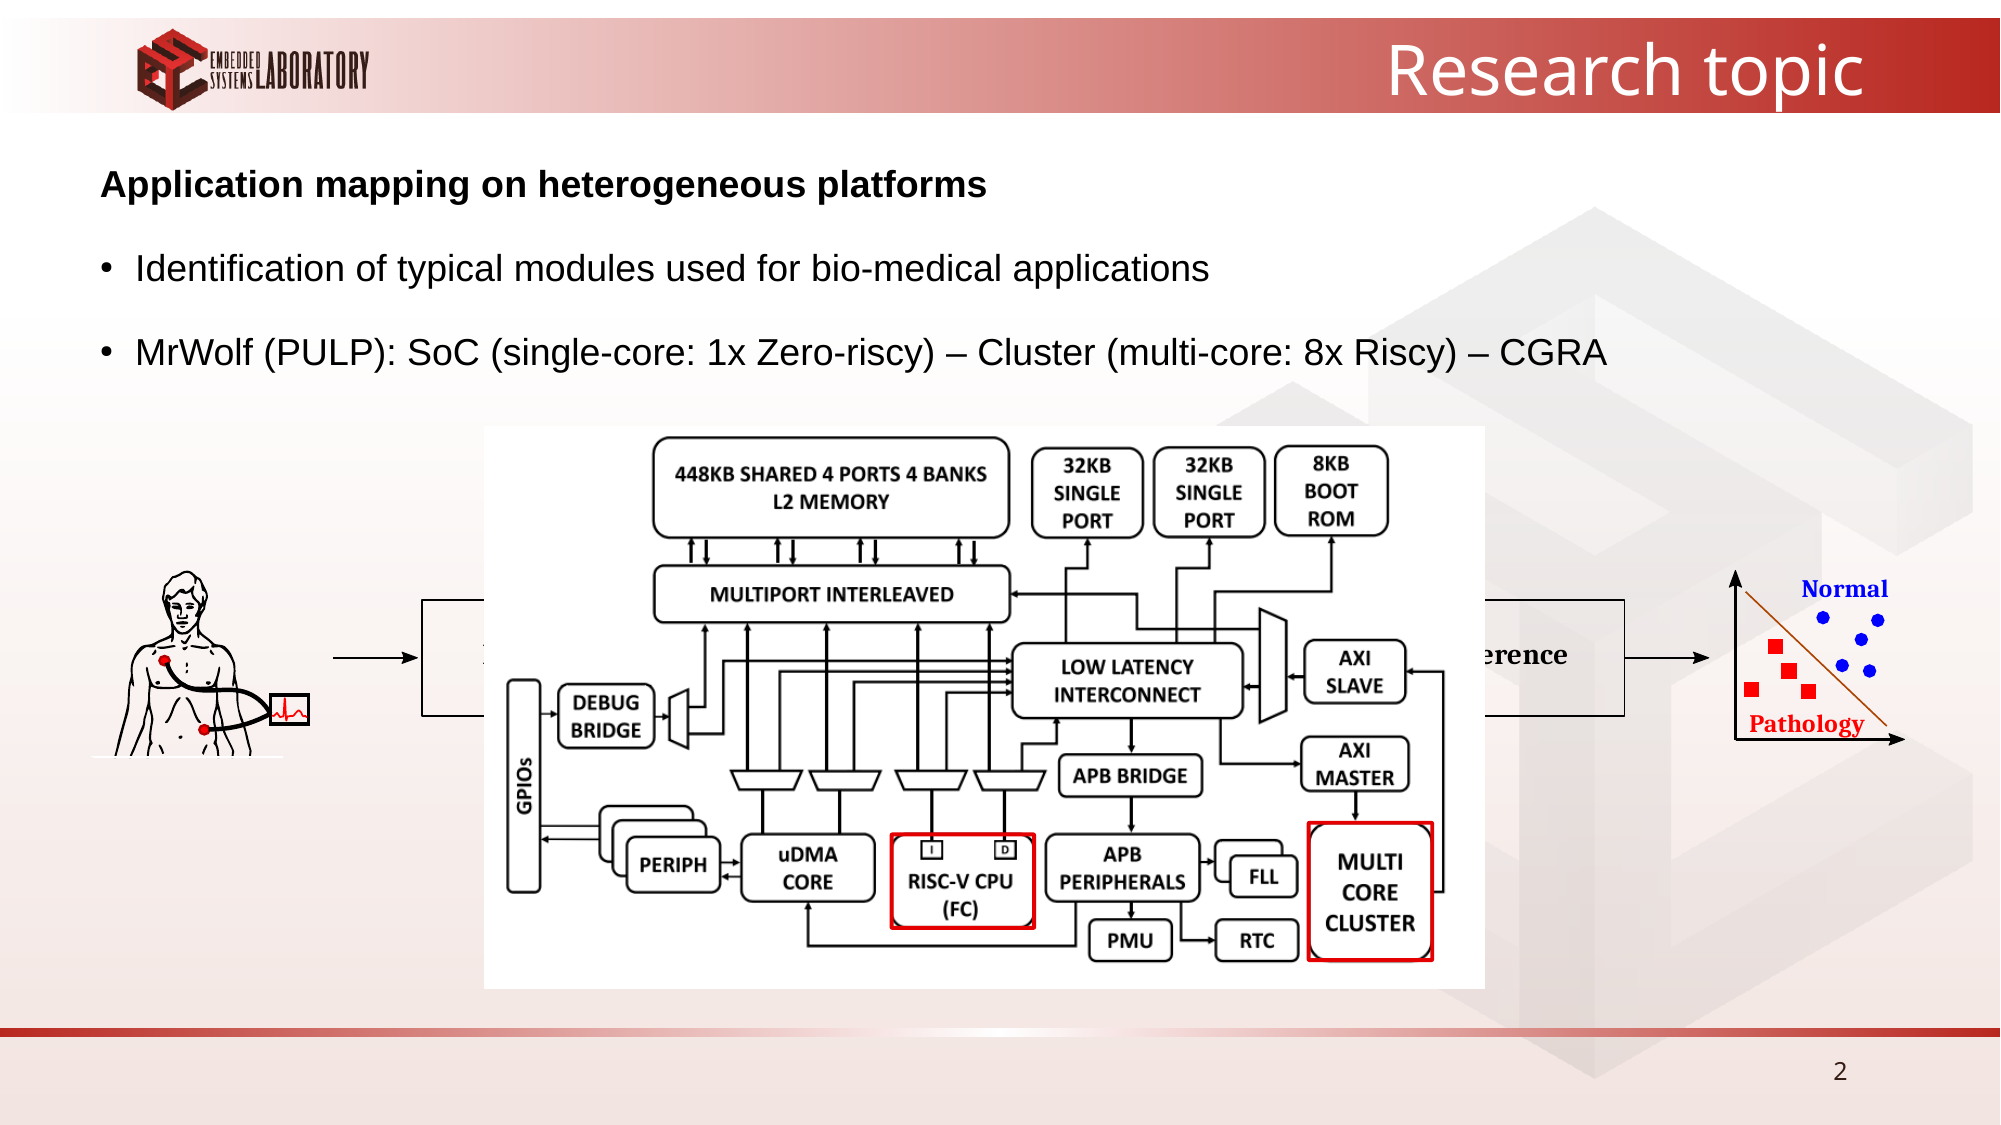

# Research topic
Application mapping on heterogeneous platforms
Identification of typical modules used for bio-medical applications
MrWolf (PULP): SoC (single-core: 1x Zero-riscy) – Cluster (multi-core: 8x Riscy) – CGRA
2